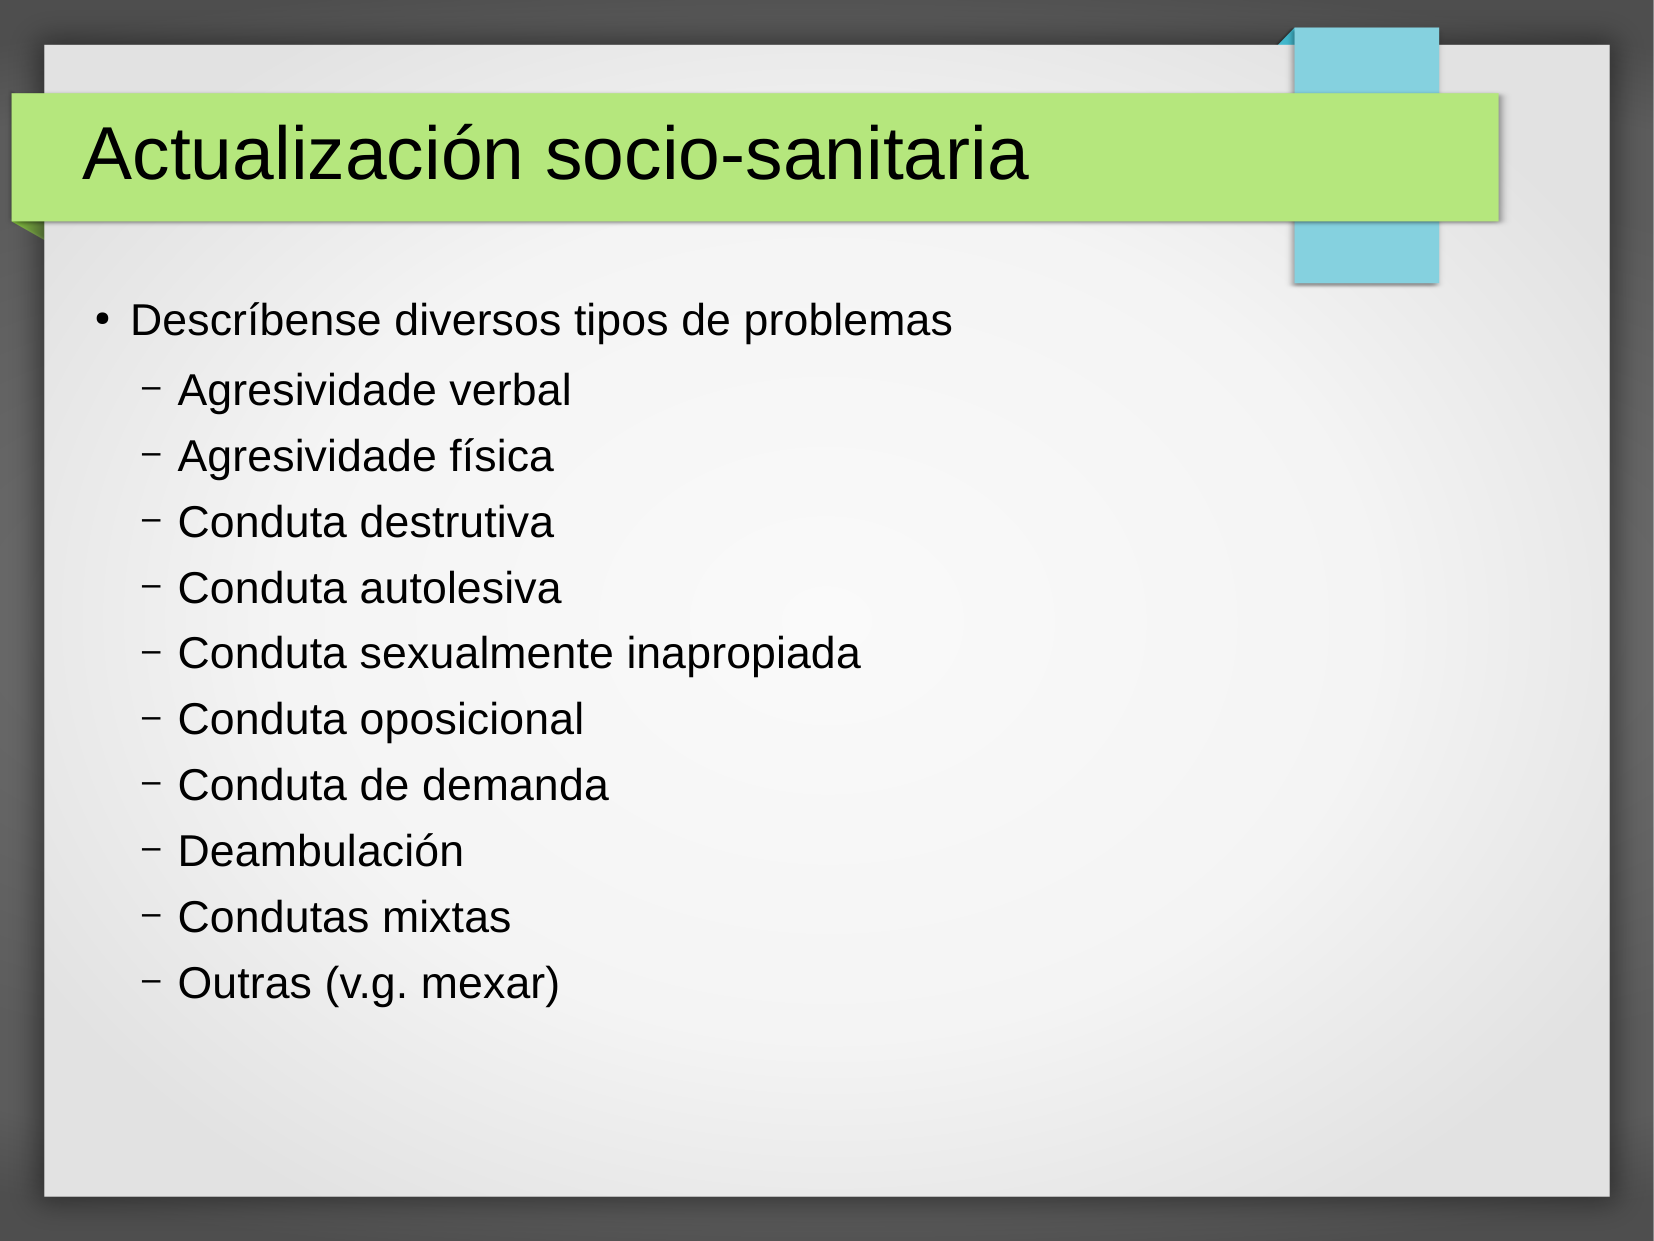

# Actualización socio-sanitaria
Descríbense diversos tipos de problemas
Agresividade verbal
Agresividade física
Conduta destrutiva
Conduta autolesiva
Conduta sexualmente inapropiada
Conduta oposicional
Conduta de demanda
Deambulación
Condutas mixtas
Outras (v.g. mexar)